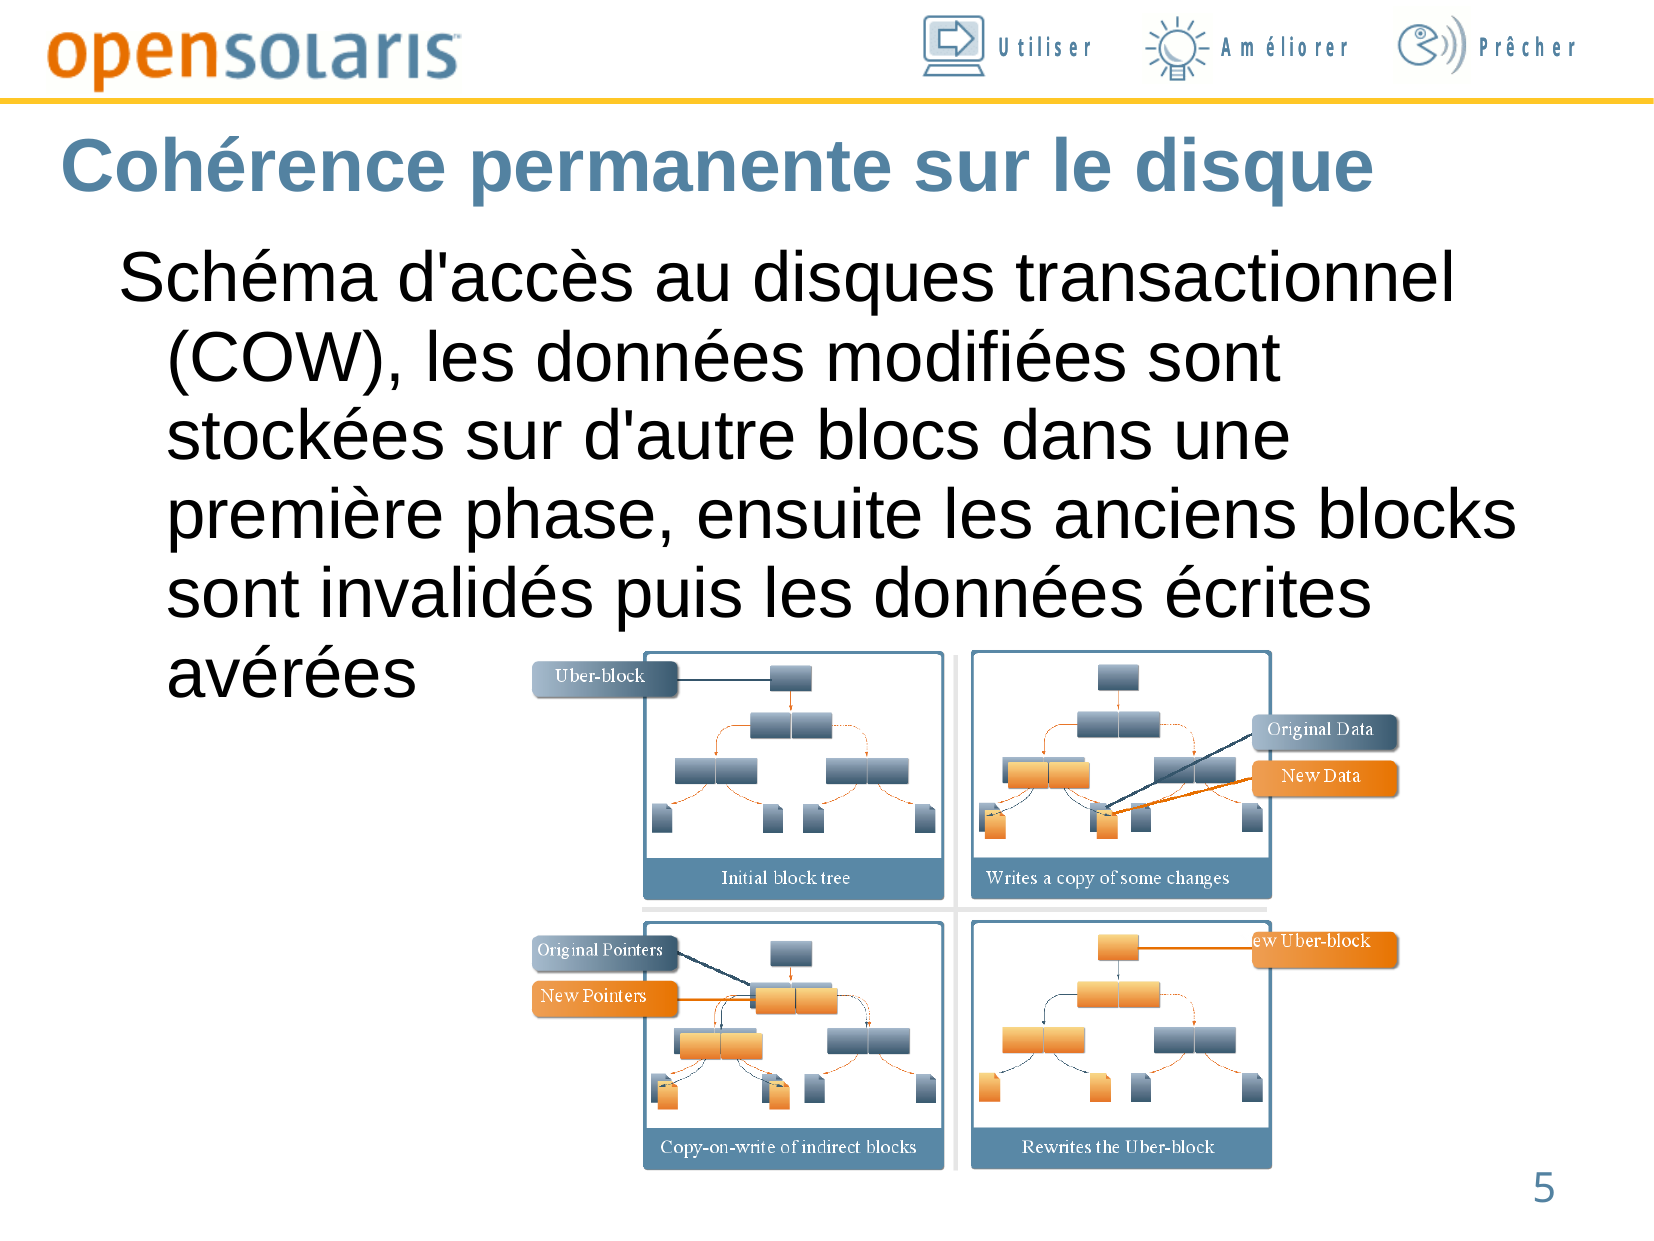

# Cohérence permanente sur le disque
Schéma d'accès au disques transactionnel (COW), les données modifiées sont stockées sur d'autre blocs dans une première phase, ensuite les anciens blocks sont invalidés puis les données écrites avérées